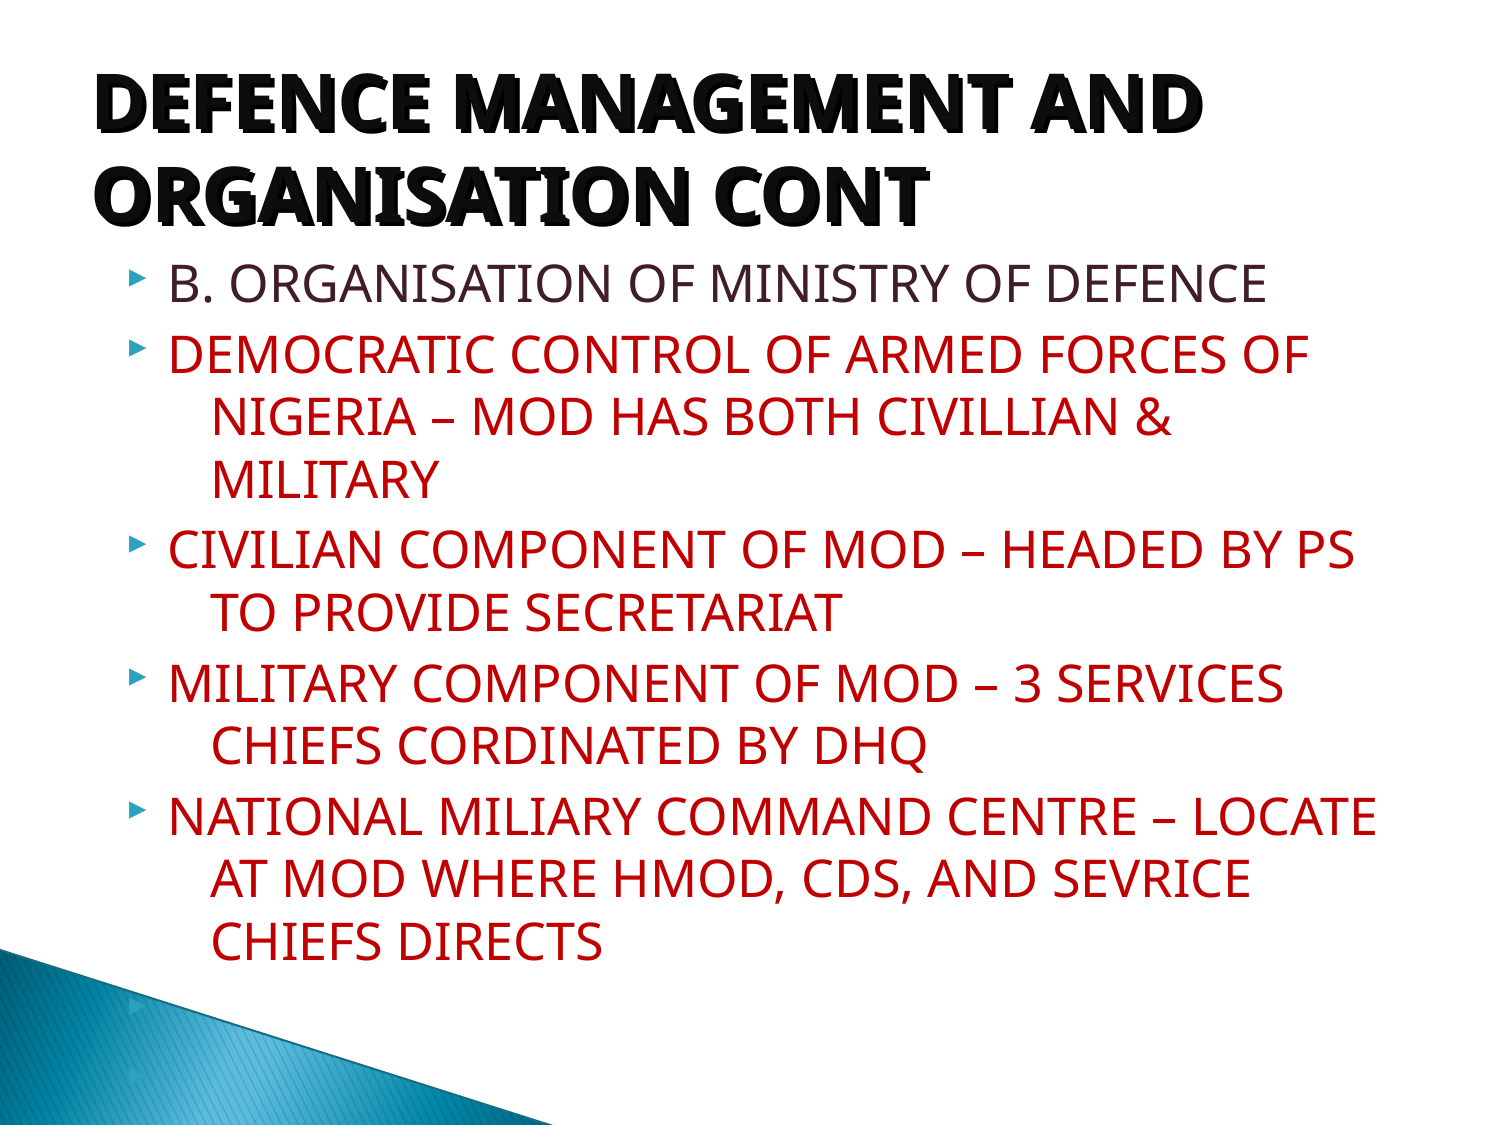

DEFENCE MANAGEMENT AND ORGANISATION CONT
# B. ORGANISATION OF MINISTRY OF DEFENCE
DEMOCRATIC CONTROL OF ARMED FORCES OF NIGERIA – MOD HAS BOTH CIVILLIAN & MILITARY
CIVILIAN COMPONENT OF MOD – HEADED BY PS TO PROVIDE SECRETARIAT
MILITARY COMPONENT OF MOD – 3 SERVICES CHIEFS CORDINATED BY DHQ
NATIONAL MILIARY COMMAND CENTRE – LOCATE AT MOD WHERE HMOD, CDS, AND SEVRICE CHIEFS DIRECTS